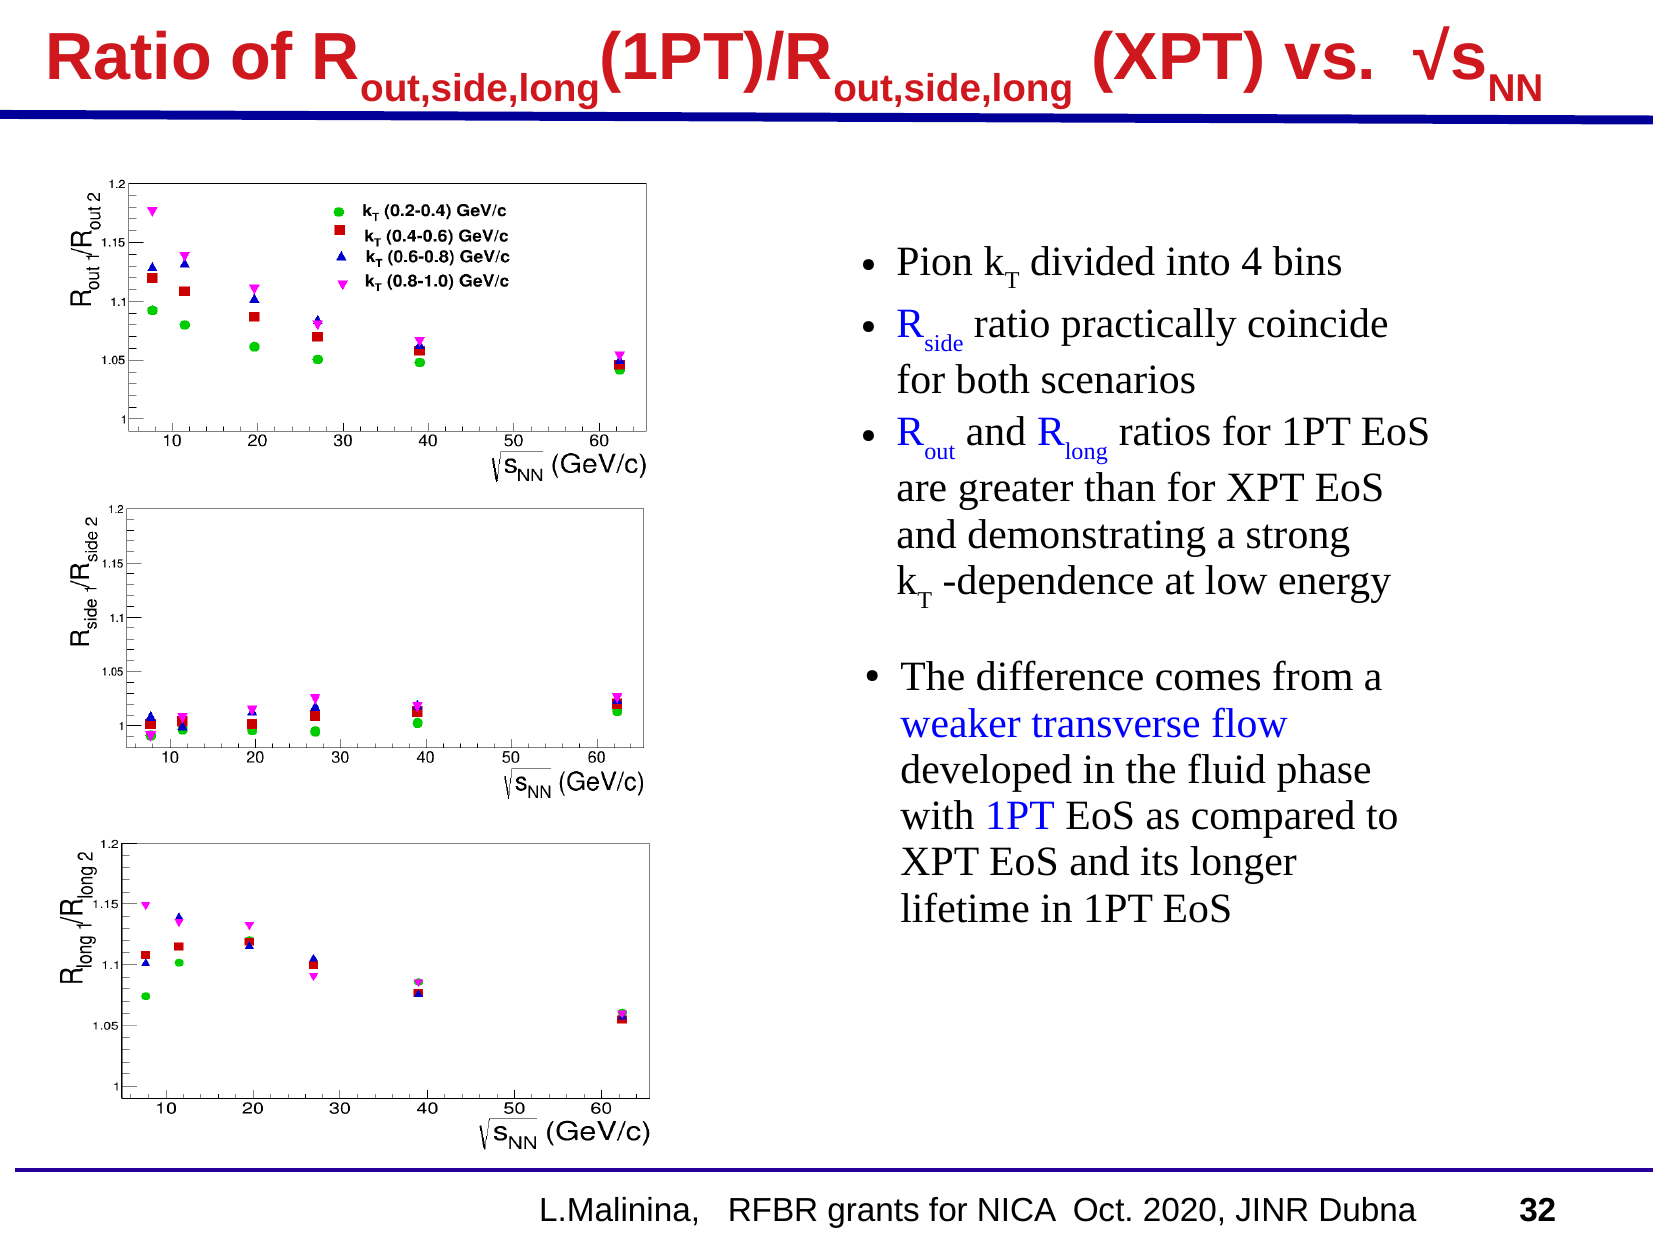

Ratio of Rout,side,long(1PT)/Rout,side,long (XPT) vs. √sNN
Pion kT divided into 4 bins
Rside ratio practically coincide
for both scenarios
Rout and Rlong ratios for 1PT EoS
are greater than for XPT EoS
and demonstrating a strong
kT -dependence at low energy
The difference comes from a
weaker transverse flow
developed in the fluid phase
with 1PT EoS as compared to
XPT EoS and its longer
lifetime in 1PT EoS
 L.Malinina, RFBR grants for NICA Oct. 2020, JINR Dubna